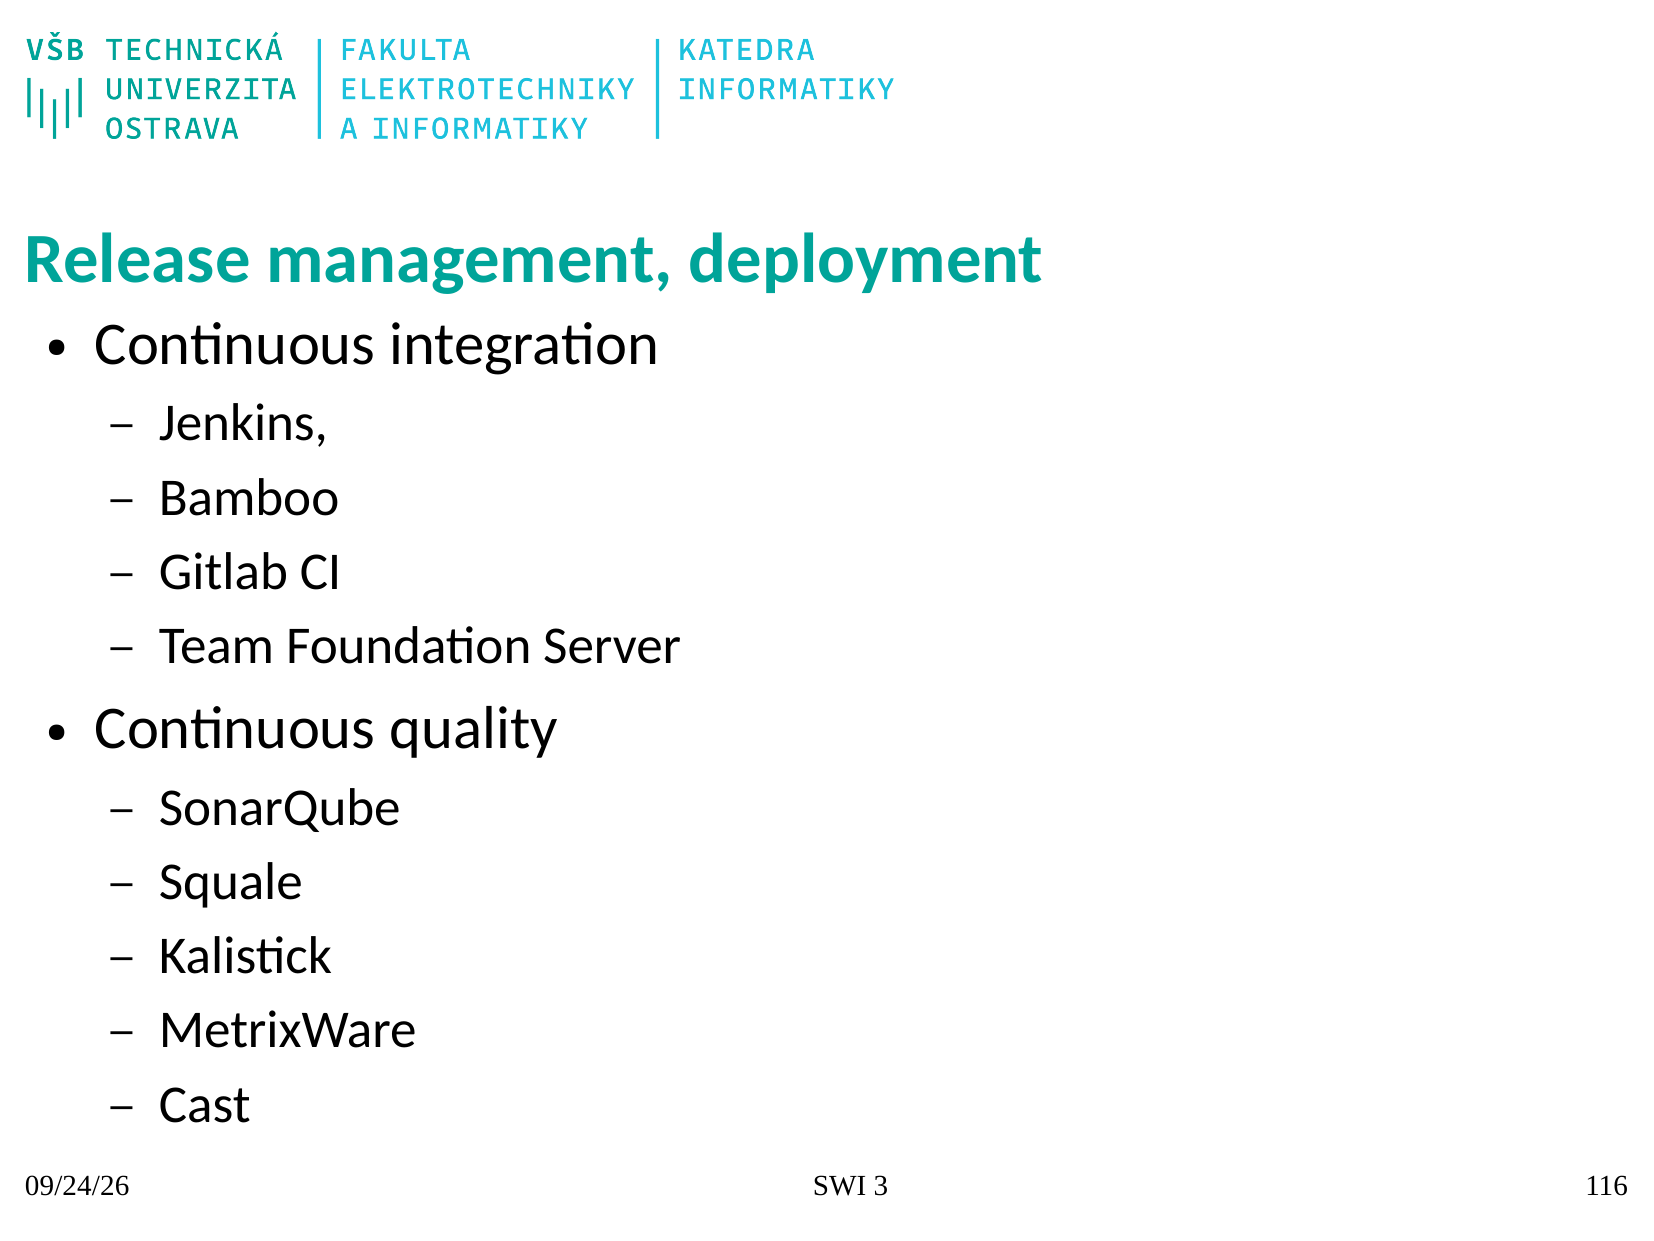

# Release management, deployment
Continuous integration
Jenkins,
Bamboo
Gitlab CI
Team Foundation Server
Continuous quality
SonarQube
Squale
Kalistick
MetrixWare
Cast
SWI 3
116